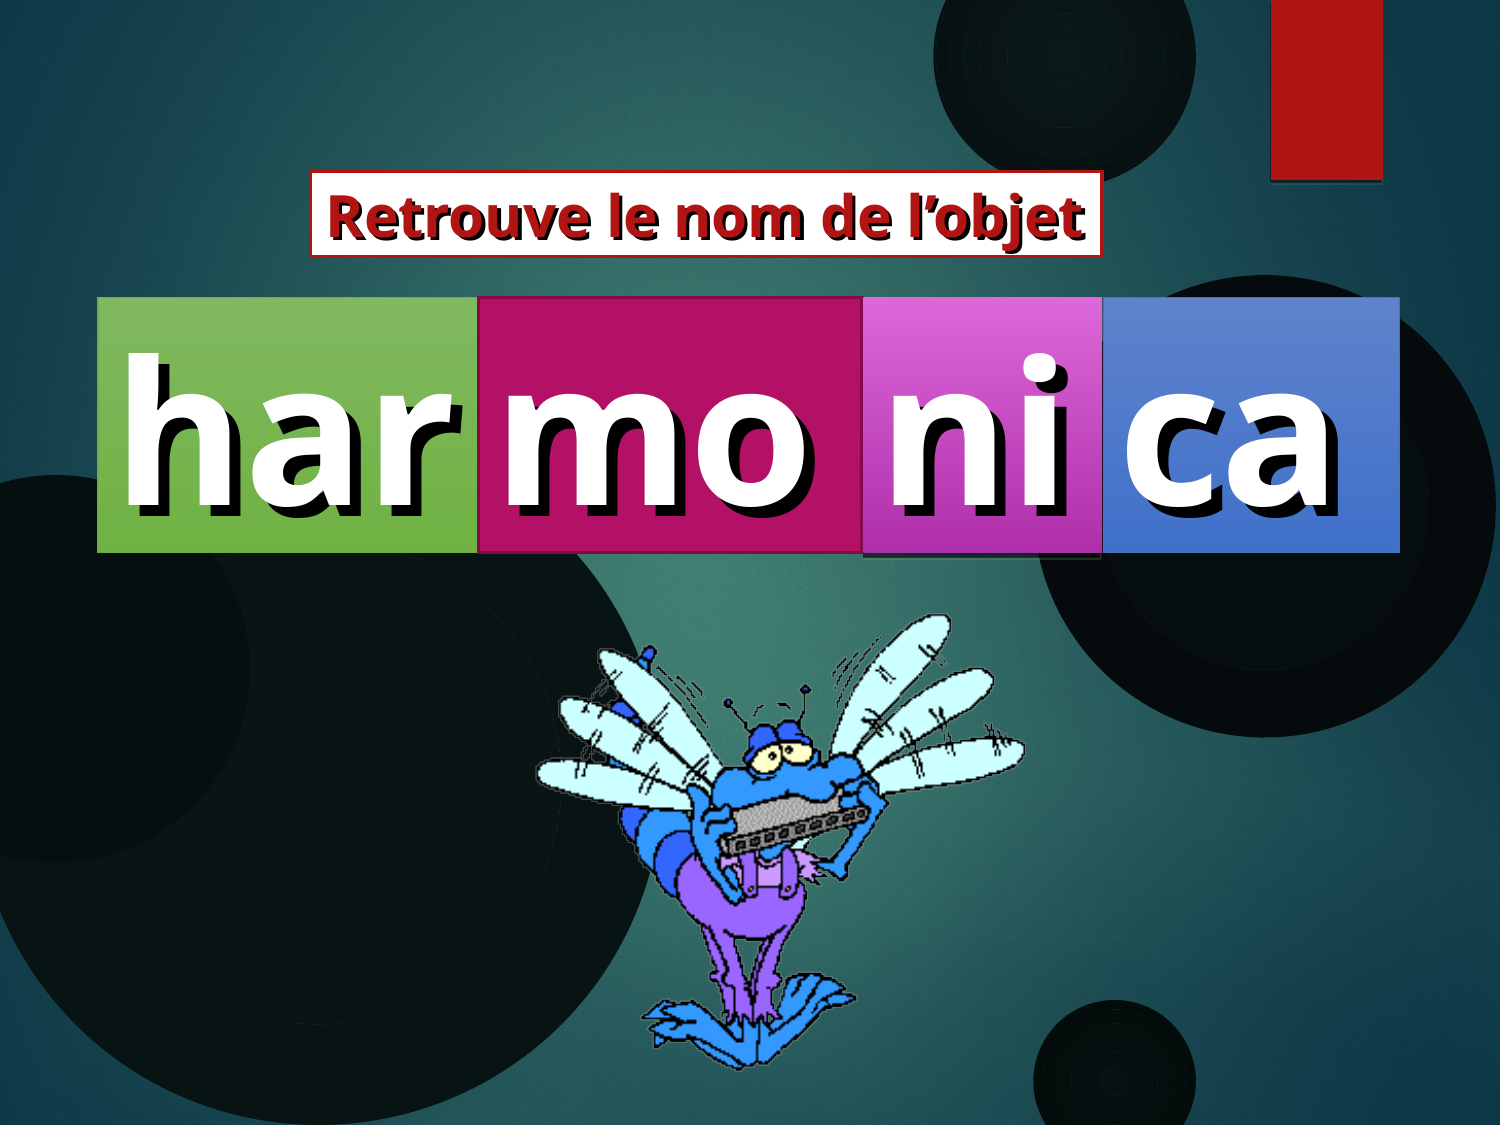

Retrouve le nom de l’objet
har
mo
ni
ca